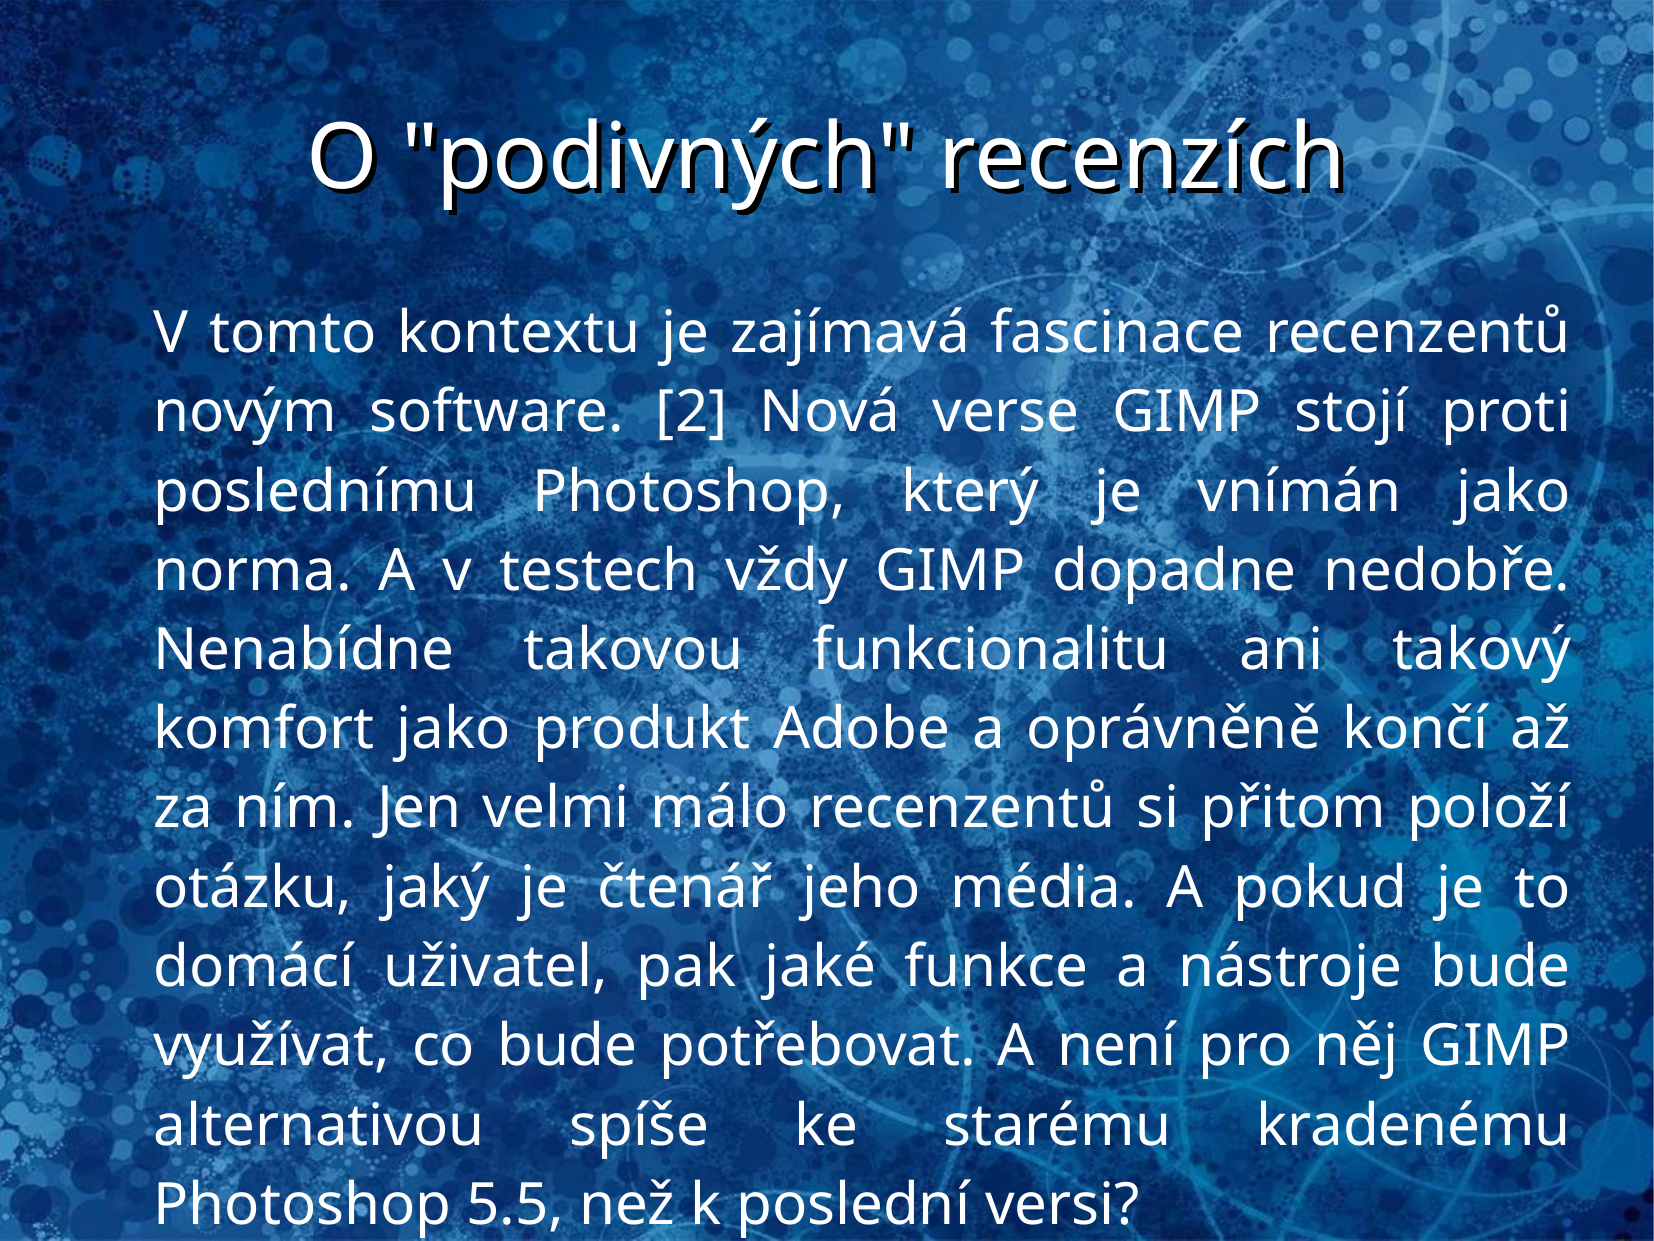

# O "podivných" recenzích
V tomto kontextu je zajímavá fascinace recenzentů novým software. [2] Nová verse GIMP stojí proti poslednímu Photoshop, který je vnímán jako norma. A v testech vždy GIMP dopadne nedobře. Nenabídne takovou funkcionalitu ani takový komfort jako produkt Adobe a oprávněně končí až za ním. Jen velmi málo recenzentů si přitom položí otázku, jaký je čtenář jeho média. A pokud je to domácí uživatel, pak jaké funkce a nástroje bude využívat, co bude potřebovat. A není pro něj GIMP alternativou spíše ke starému kradenému Photoshop 5.5, než k poslední versi?